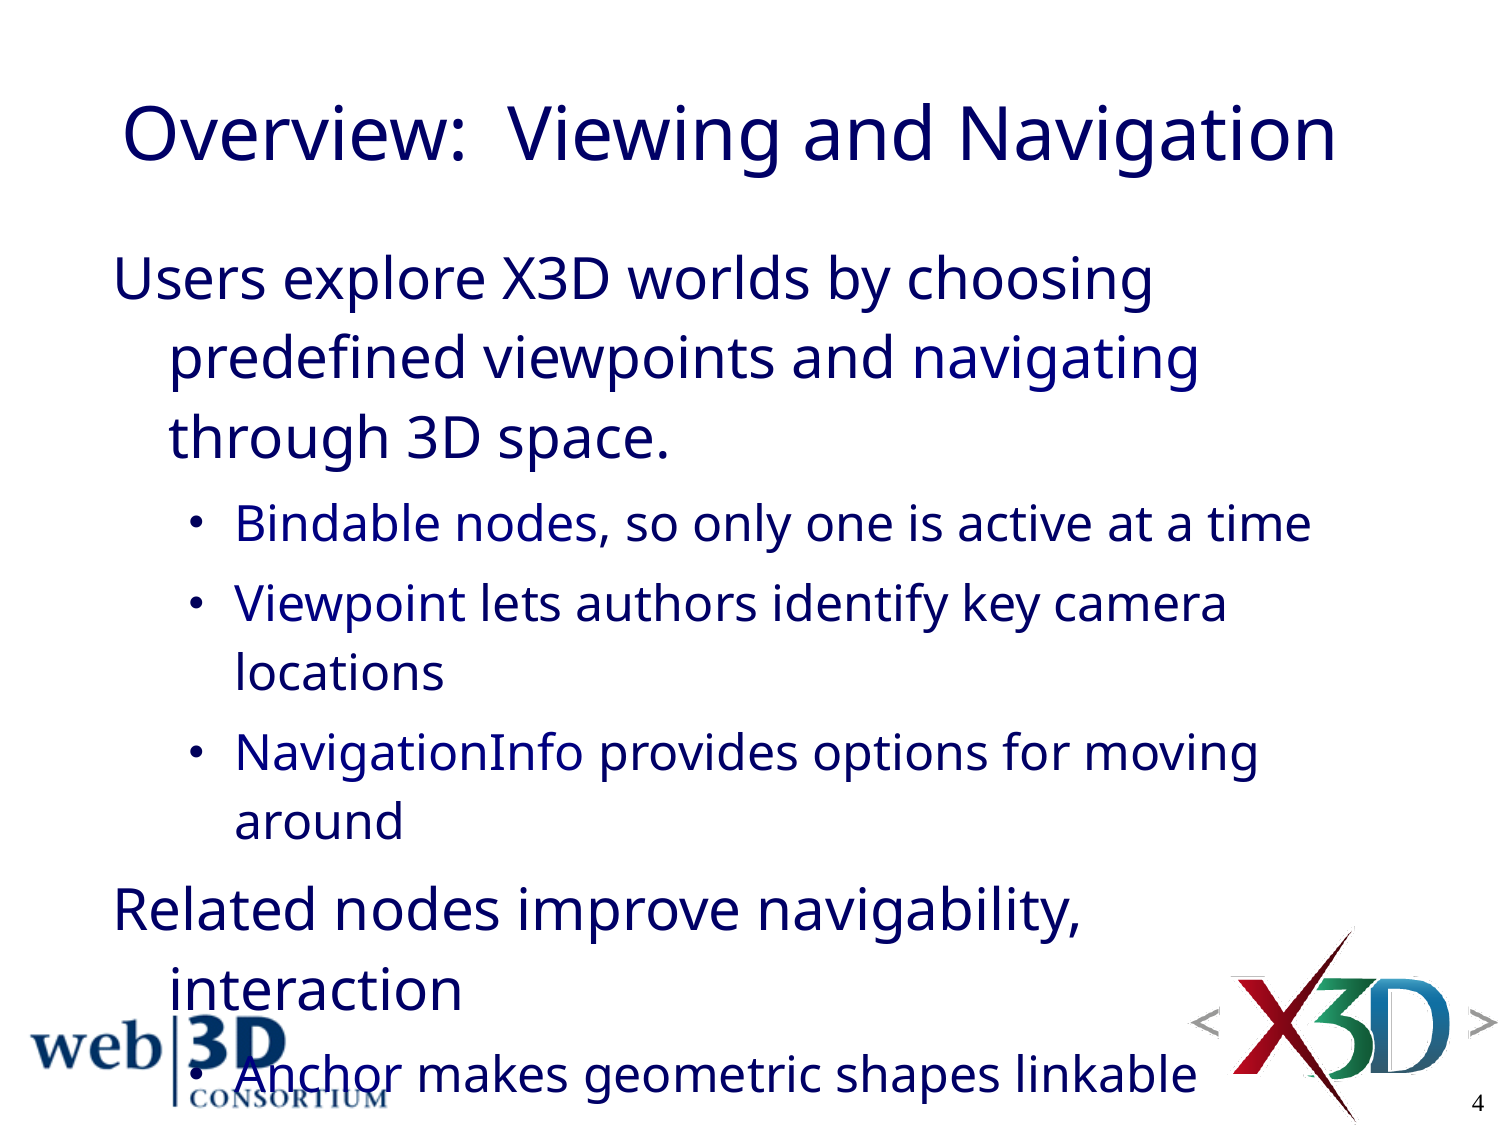

# Overview: Viewing and Navigation
Users explore X3D worlds by choosing predefined viewpoints and navigating through 3D space.
Bindable nodes, so only one is active at a time
Viewpoint lets authors identify key camera locations
NavigationInfo provides options for moving around
Related nodes improve navigability, interaction
Anchor makes geometric shapes linkable
Billboard keeps child geometry facing the user
Collision can allow or prevent a user's view from passing through geometry